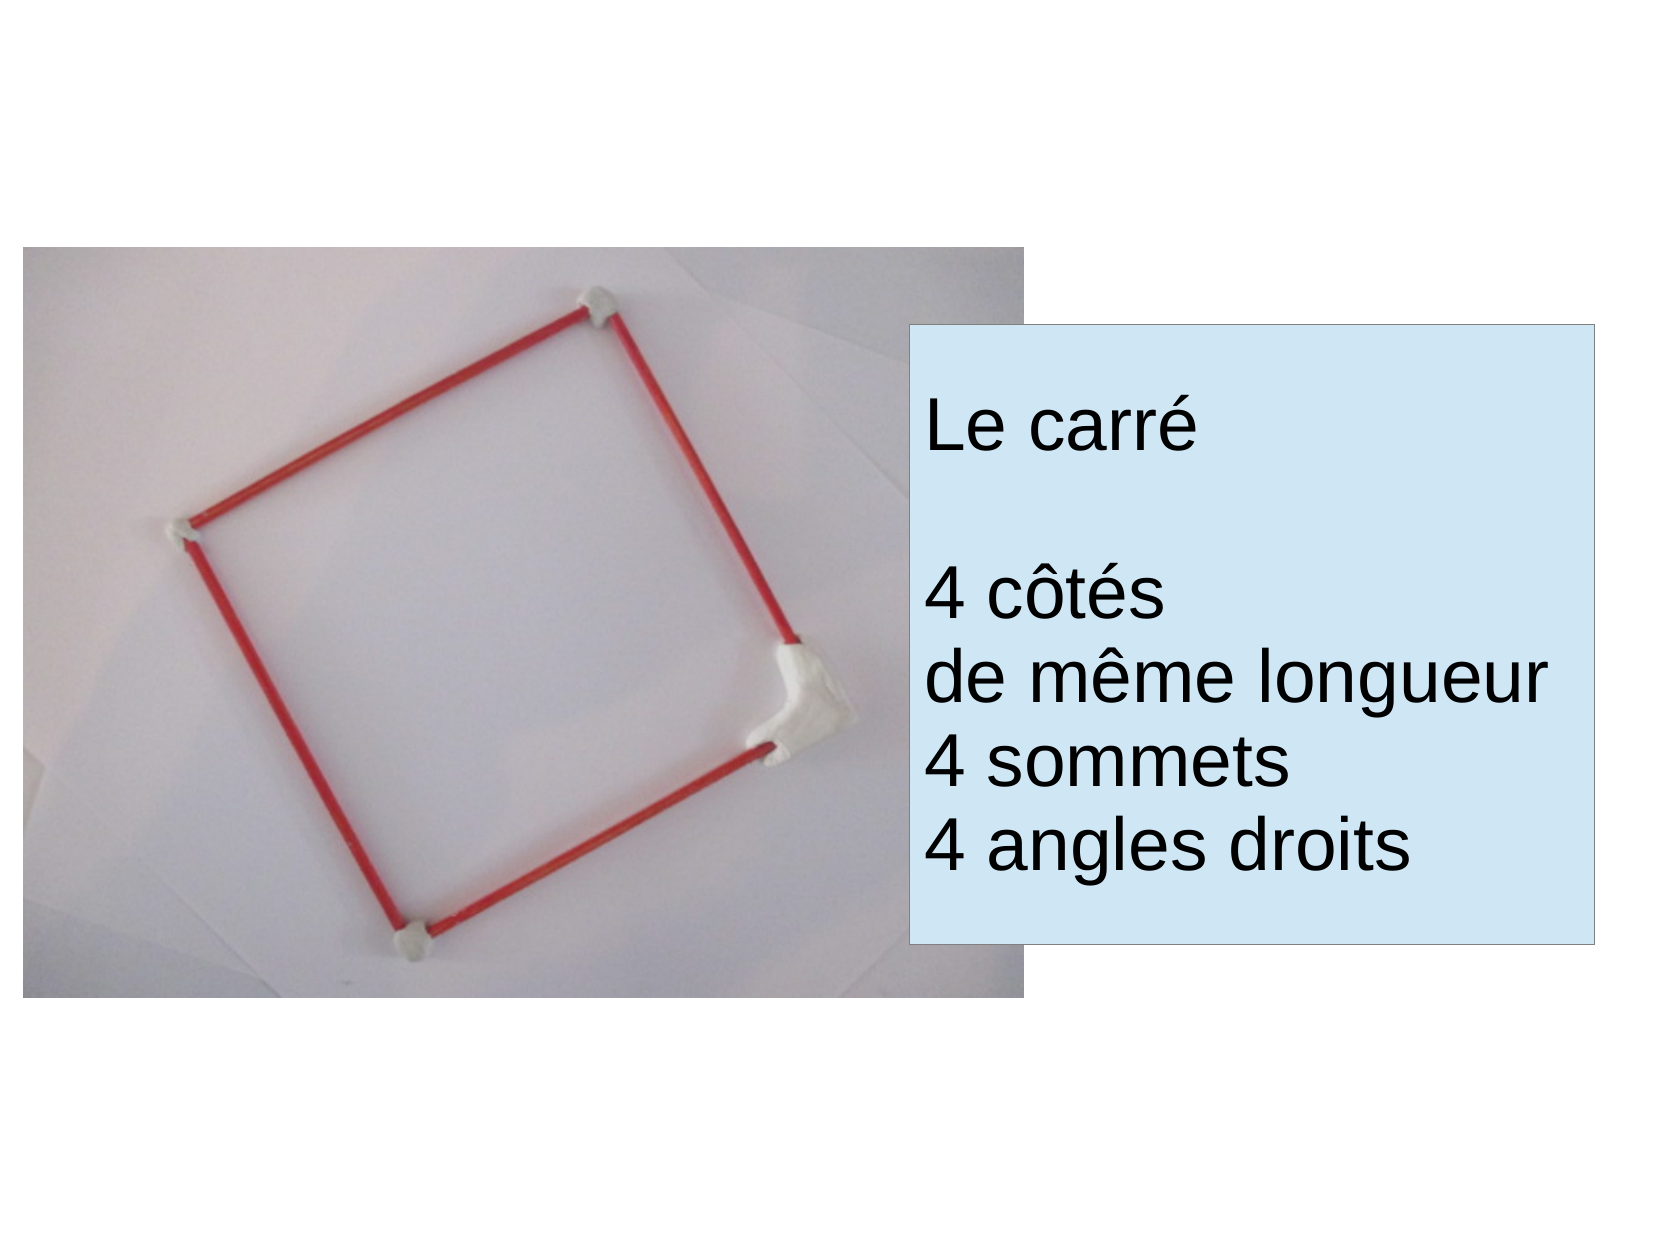

Le carré
4 côtés
de même longueur
4 sommets
4 angles droits